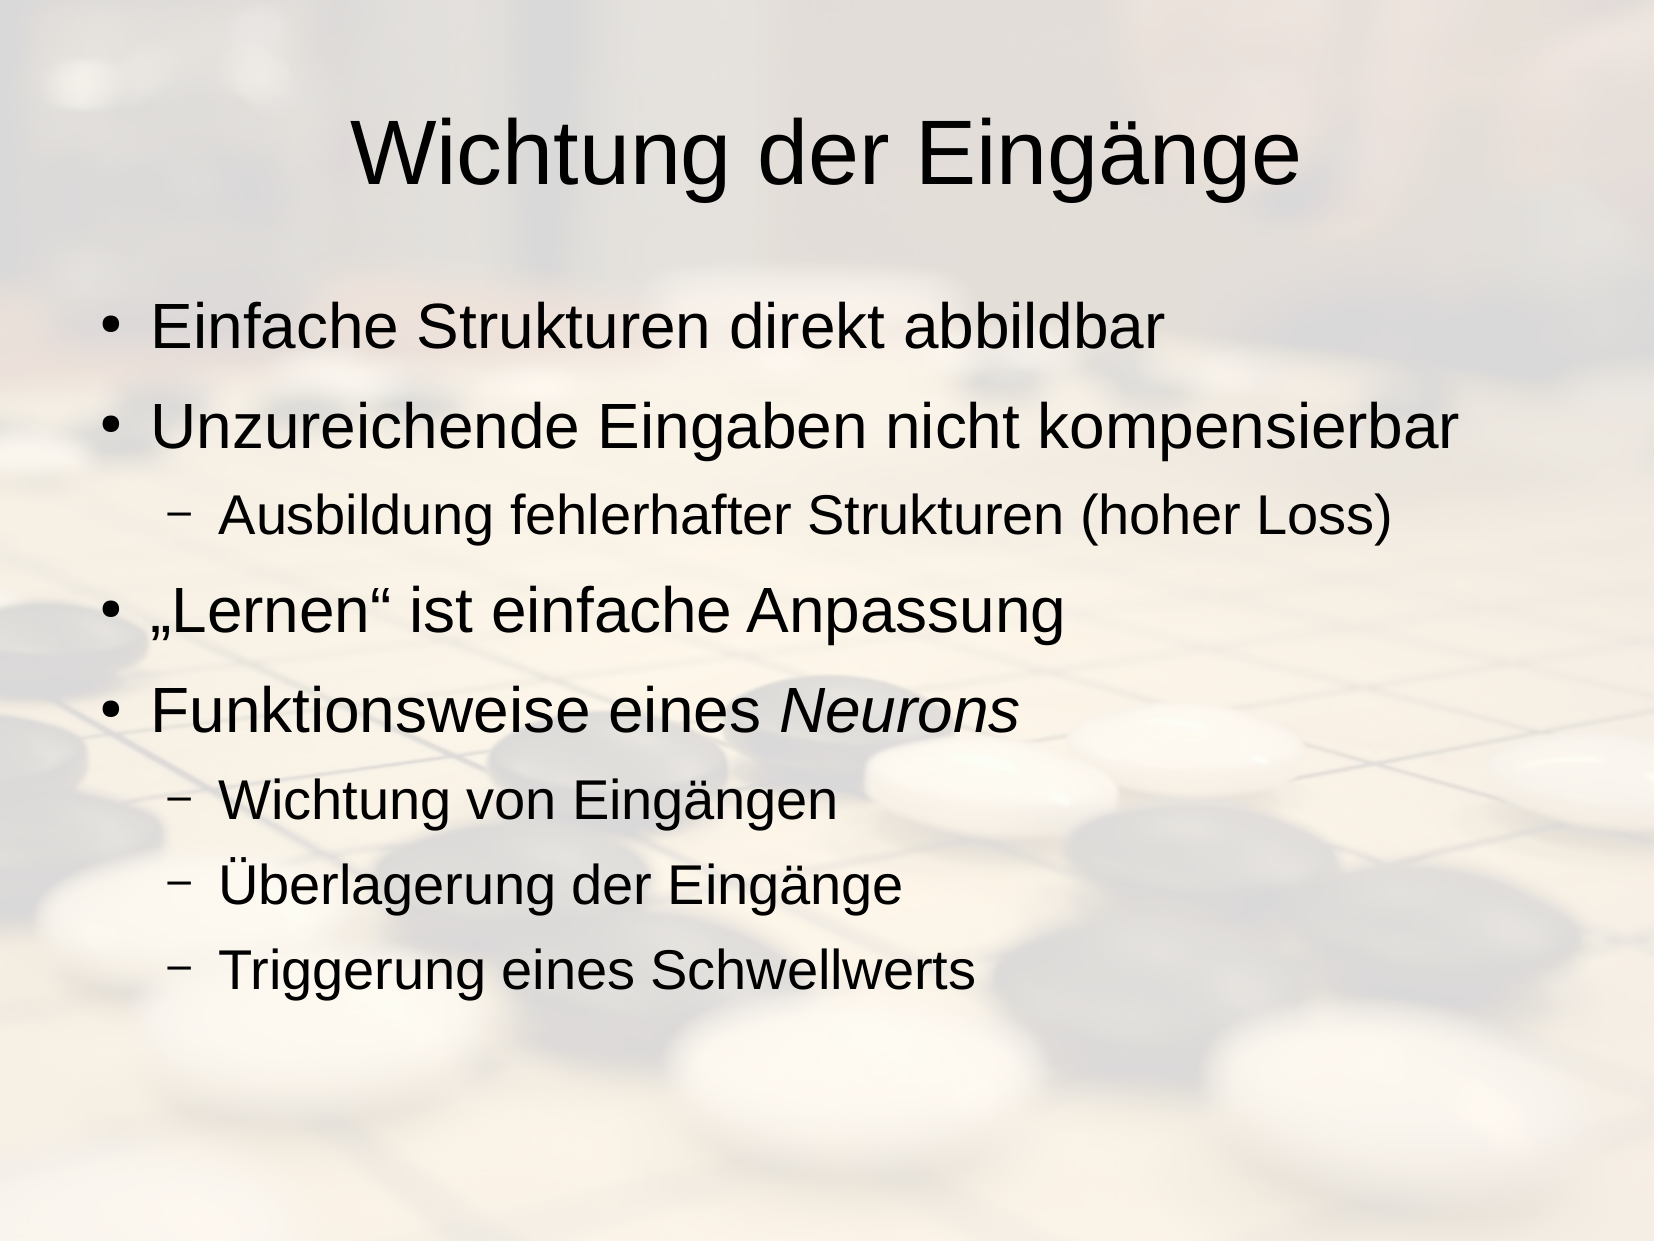

# Wichtung der Eingänge
Einfache Strukturen direkt abbildbar
Unzureichende Eingaben nicht kompensierbar
Ausbildung fehlerhafter Strukturen (hoher Loss)
„Lernen“ ist einfache Anpassung
Funktionsweise eines Neurons
Wichtung von Eingängen
Überlagerung der Eingänge
Triggerung eines Schwellwerts